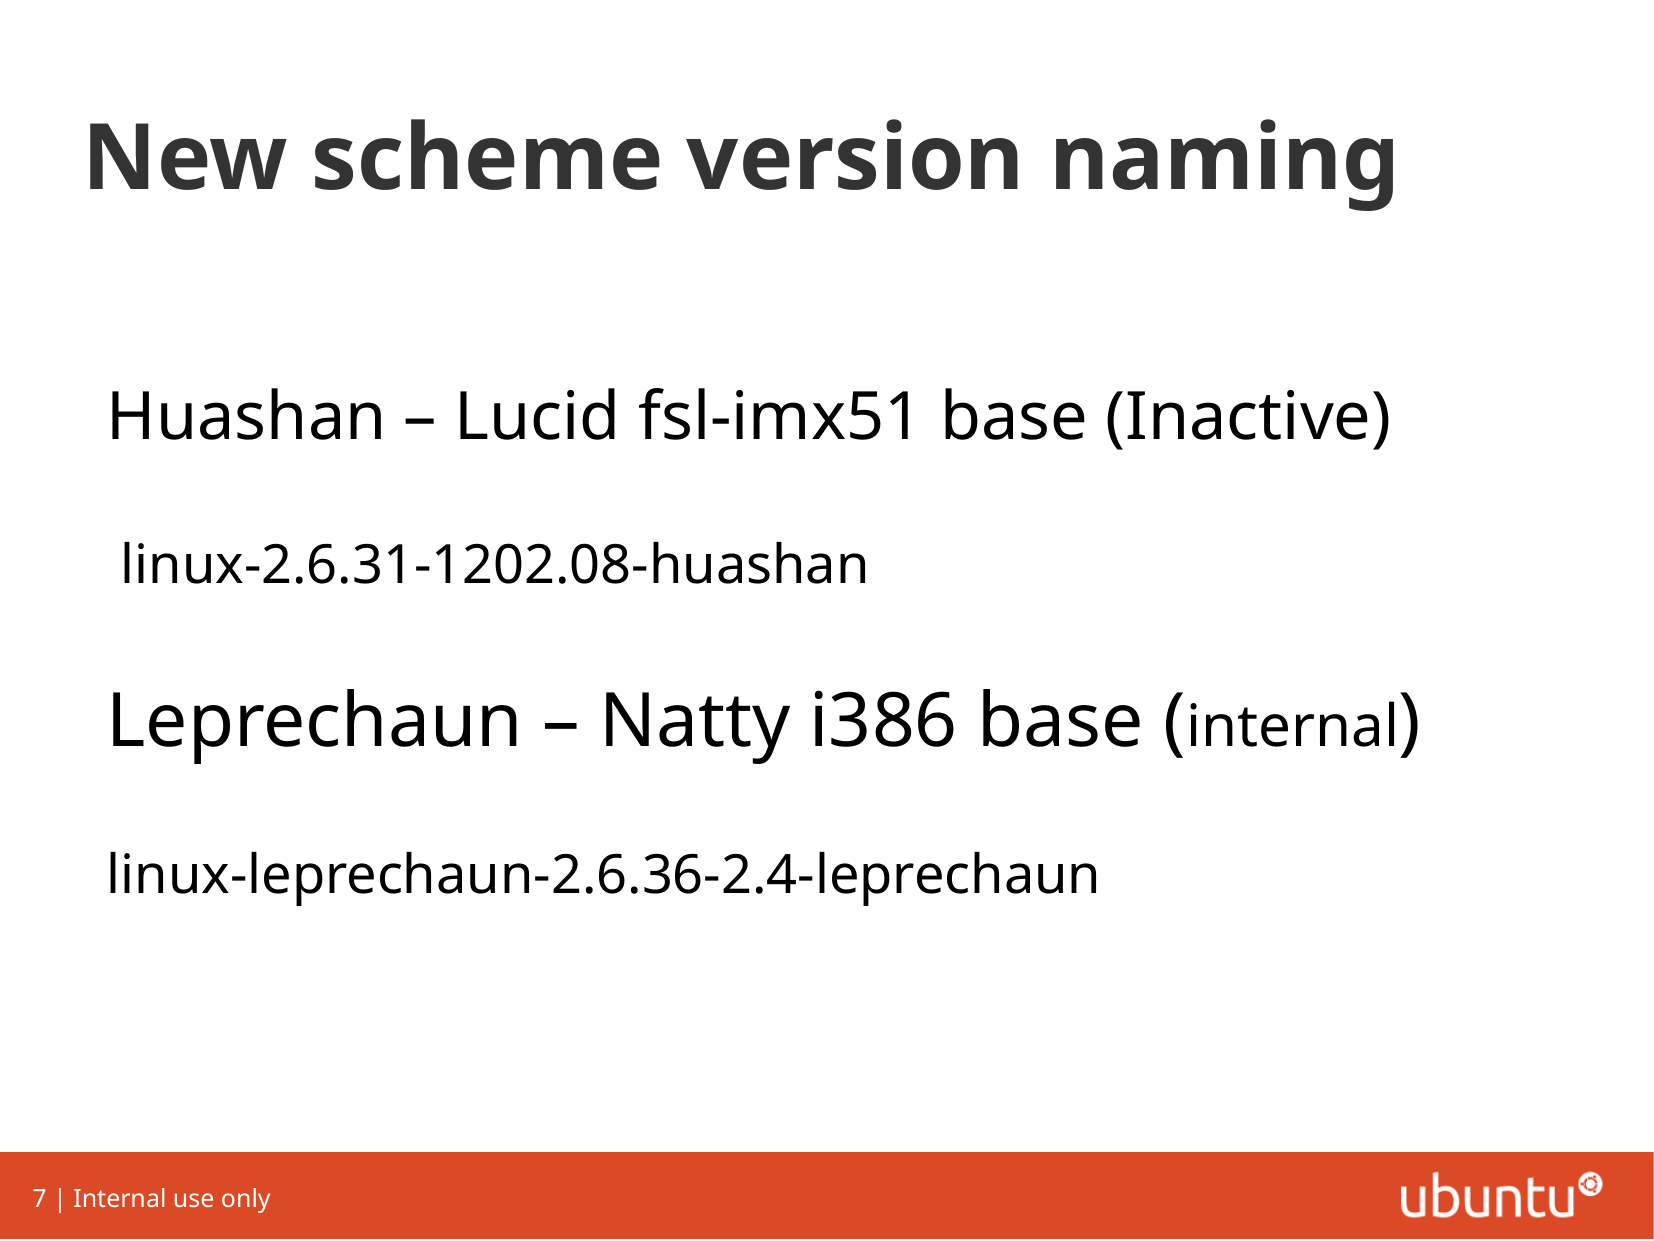

# New scheme version naming
Huashan – Lucid fsl-imx51 base (Inactive)
 linux-2.6.31-1202.08-huashan
Leprechaun – Natty i386 base (internal)
linux-leprechaun-2.6.36-2.4-leprechaun